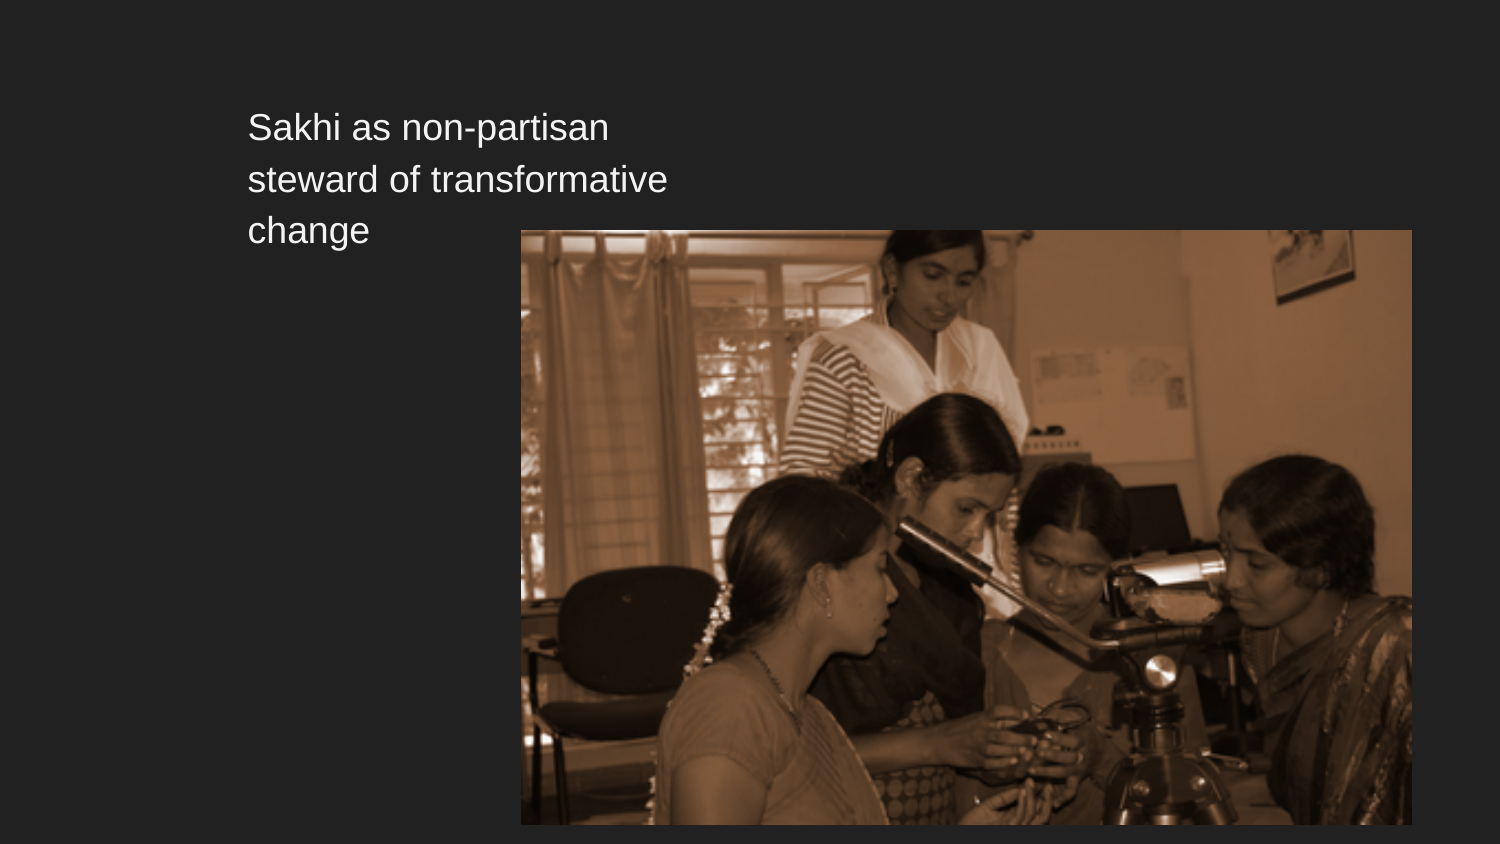

Sakhi as non-partisan steward of transformative change